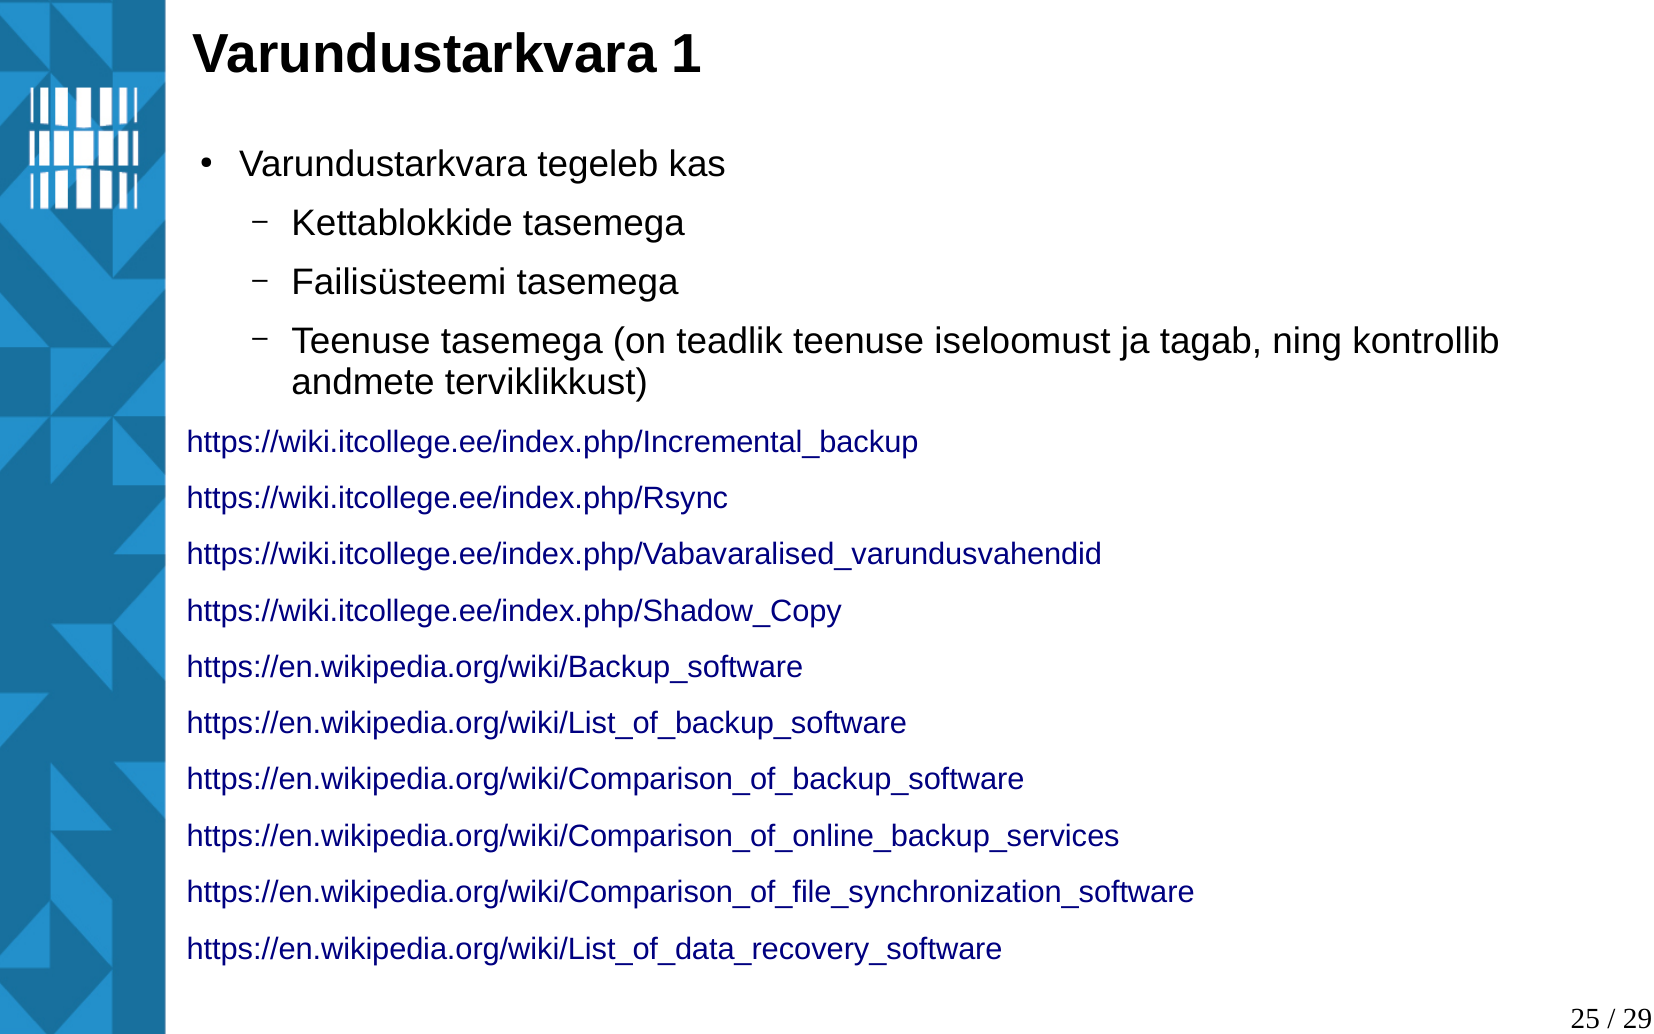

# Varundustarkvara 1
Varundustarkvara tegeleb kas
Kettablokkide tasemega
Failisüsteemi tasemega
Teenuse tasemega (on teadlik teenuse iseloomust ja tagab, ning kontrollib andmete terviklikkust)
https://wiki.itcollege.ee/index.php/Incremental_backup
https://wiki.itcollege.ee/index.php/Rsync
https://wiki.itcollege.ee/index.php/Vabavaralised_varundusvahendid
https://wiki.itcollege.ee/index.php/Shadow_Copy
https://en.wikipedia.org/wiki/Backup_software
https://en.wikipedia.org/wiki/List_of_backup_software
https://en.wikipedia.org/wiki/Comparison_of_backup_software
https://en.wikipedia.org/wiki/Comparison_of_online_backup_services
https://en.wikipedia.org/wiki/Comparison_of_file_synchronization_software
https://en.wikipedia.org/wiki/List_of_data_recovery_software
25